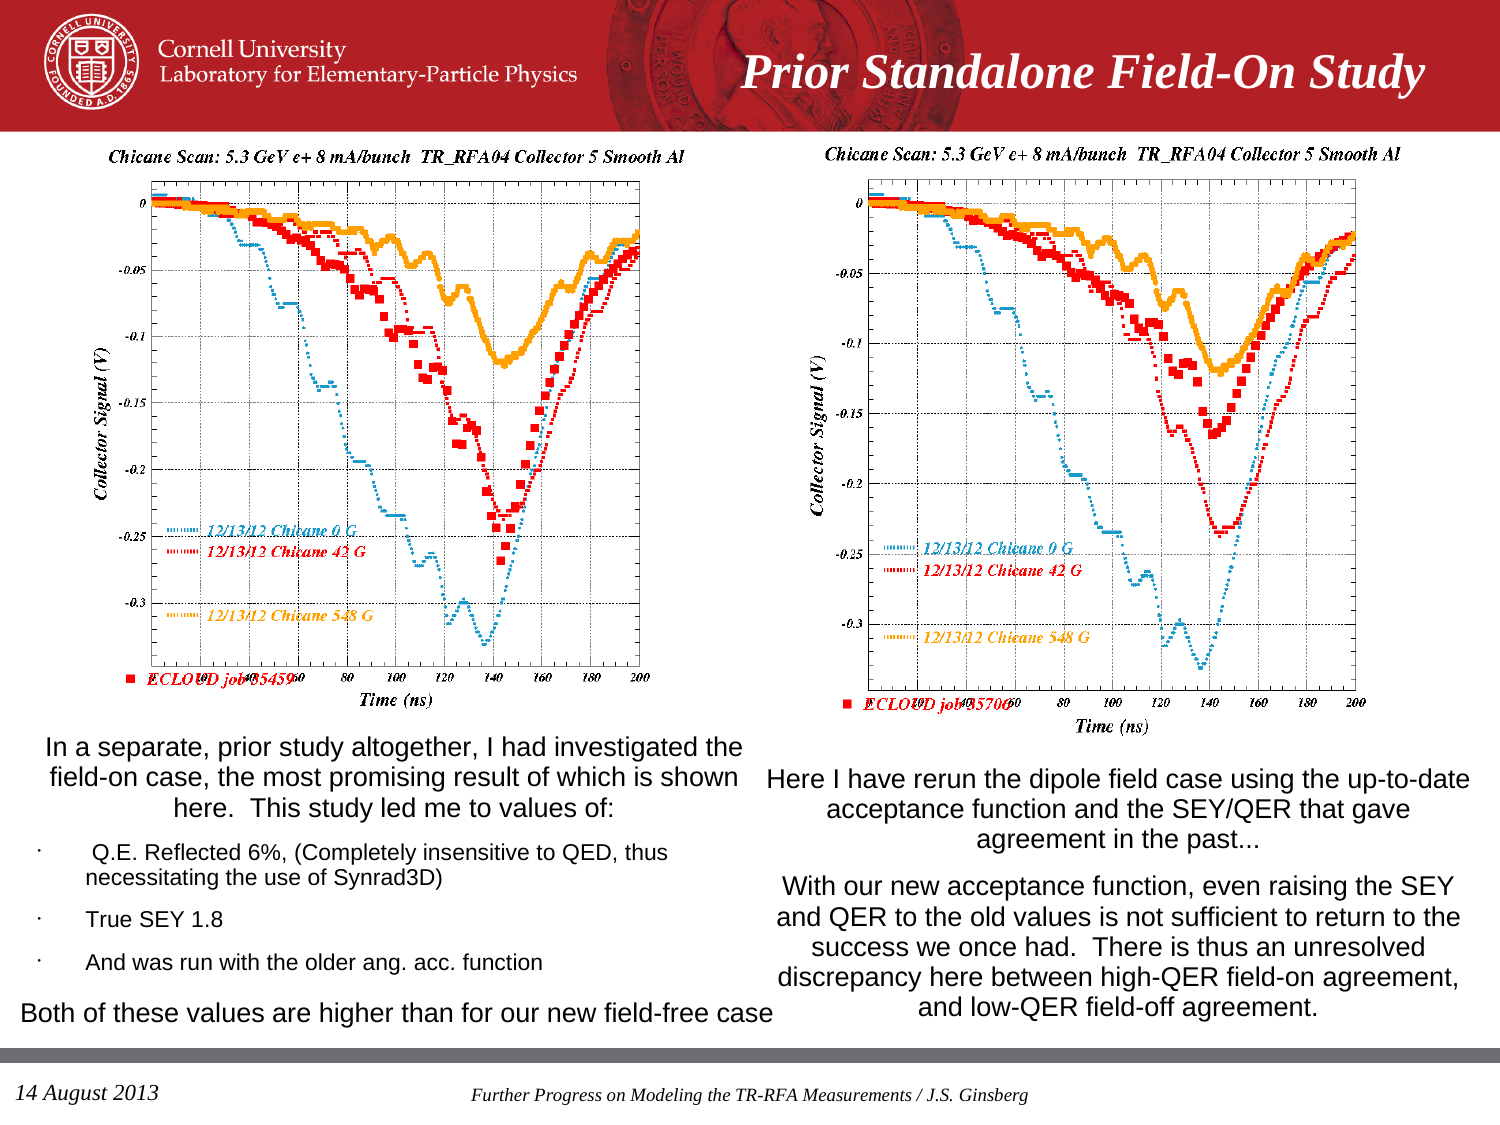

# Prior Standalone Field-On Study
In a separate, prior study altogether, I had investigated the field-on case, the most promising result of which is shown here. This study led me to values of:
 Q.E. Reflected 6%, (Completely insensitive to QED, thus necessitating the use of Synrad3D)
True SEY 1.8
And was run with the older ang. acc. function
Here I have rerun the dipole field case using the up-to-date acceptance function and the SEY/QER that gave agreement in the past...
With our new acceptance function, even raising the SEY and QER to the old values is not sufficient to return to the success we once had. There is thus an unresolved discrepancy here between high-QER field-on agreement, and low-QER field-off agreement.
Both of these values are higher than for our new field-free case